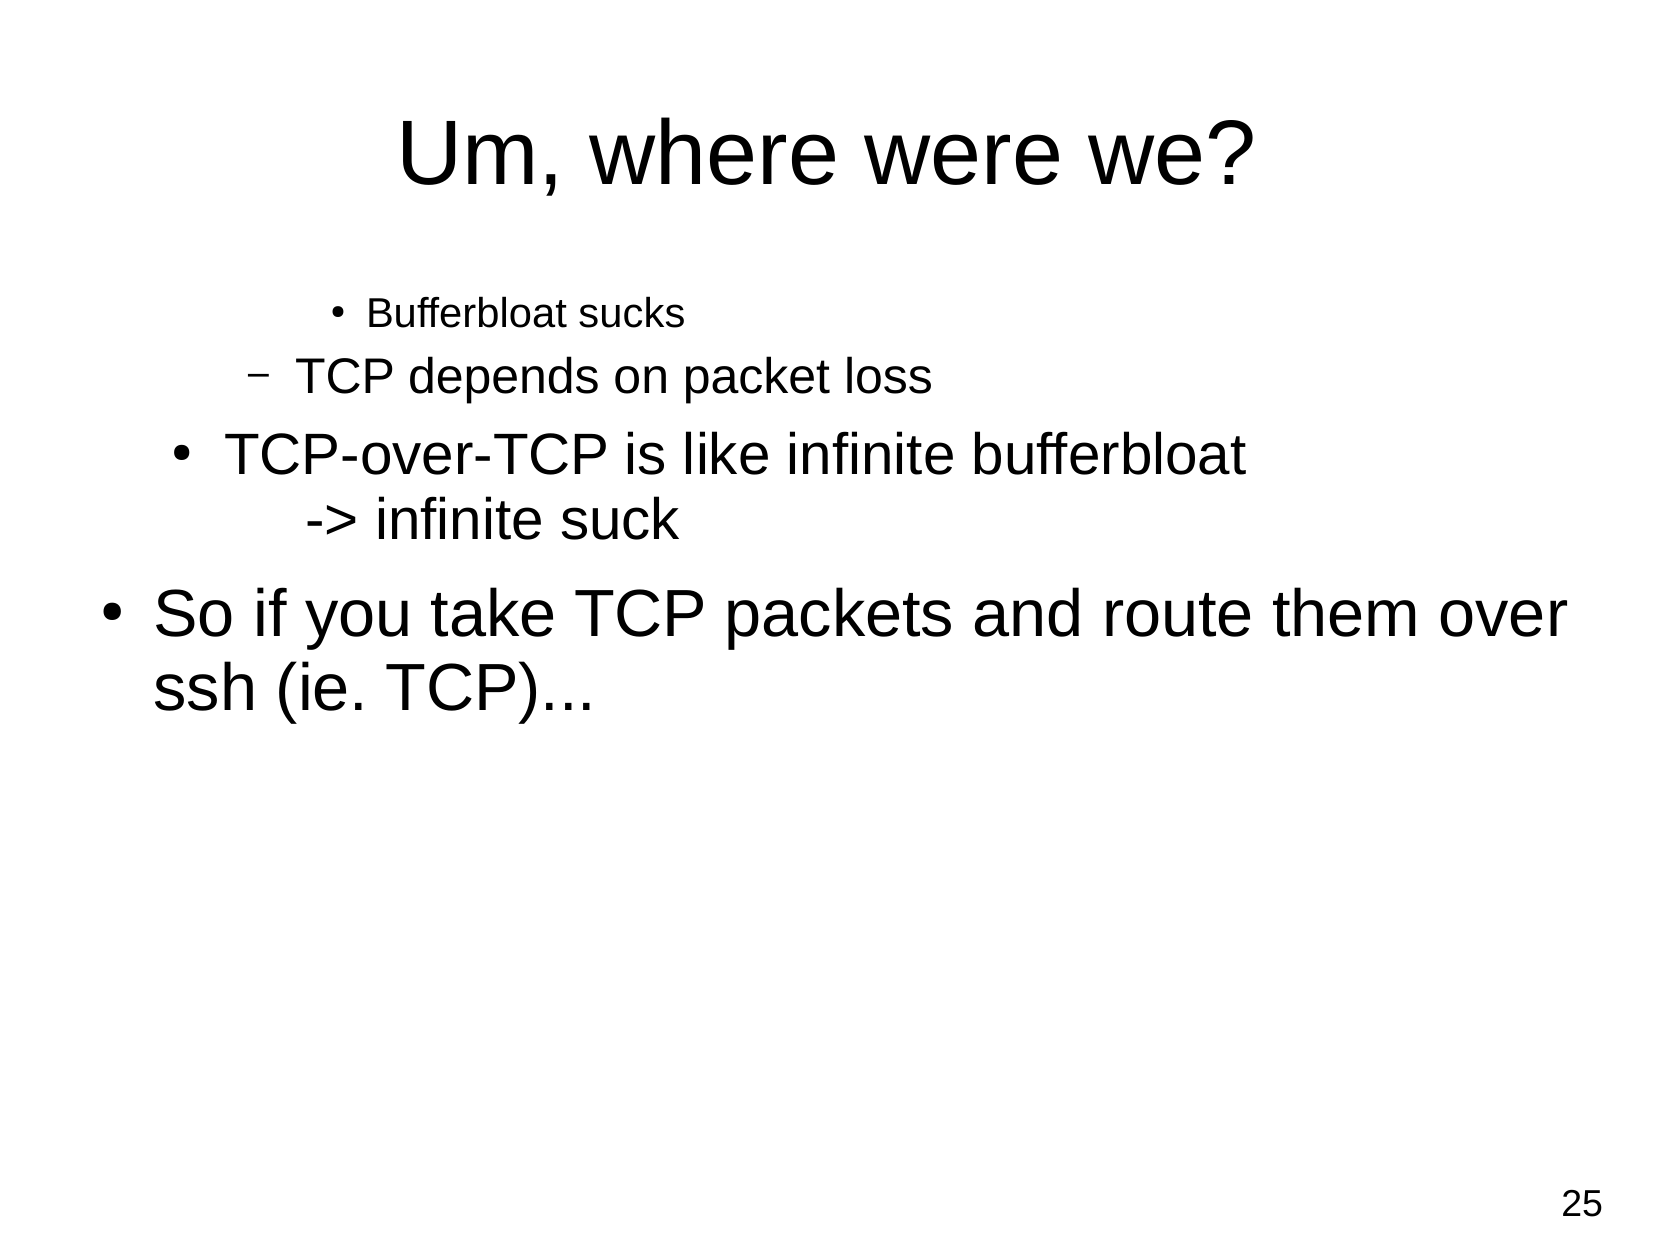

# Um, where were we?
Bufferbloat sucks
TCP depends on packet loss
TCP-over-TCP is like infinite bufferbloat
 -> infinite suck
So if you take TCP packets and route them over ssh (ie. TCP)...
25